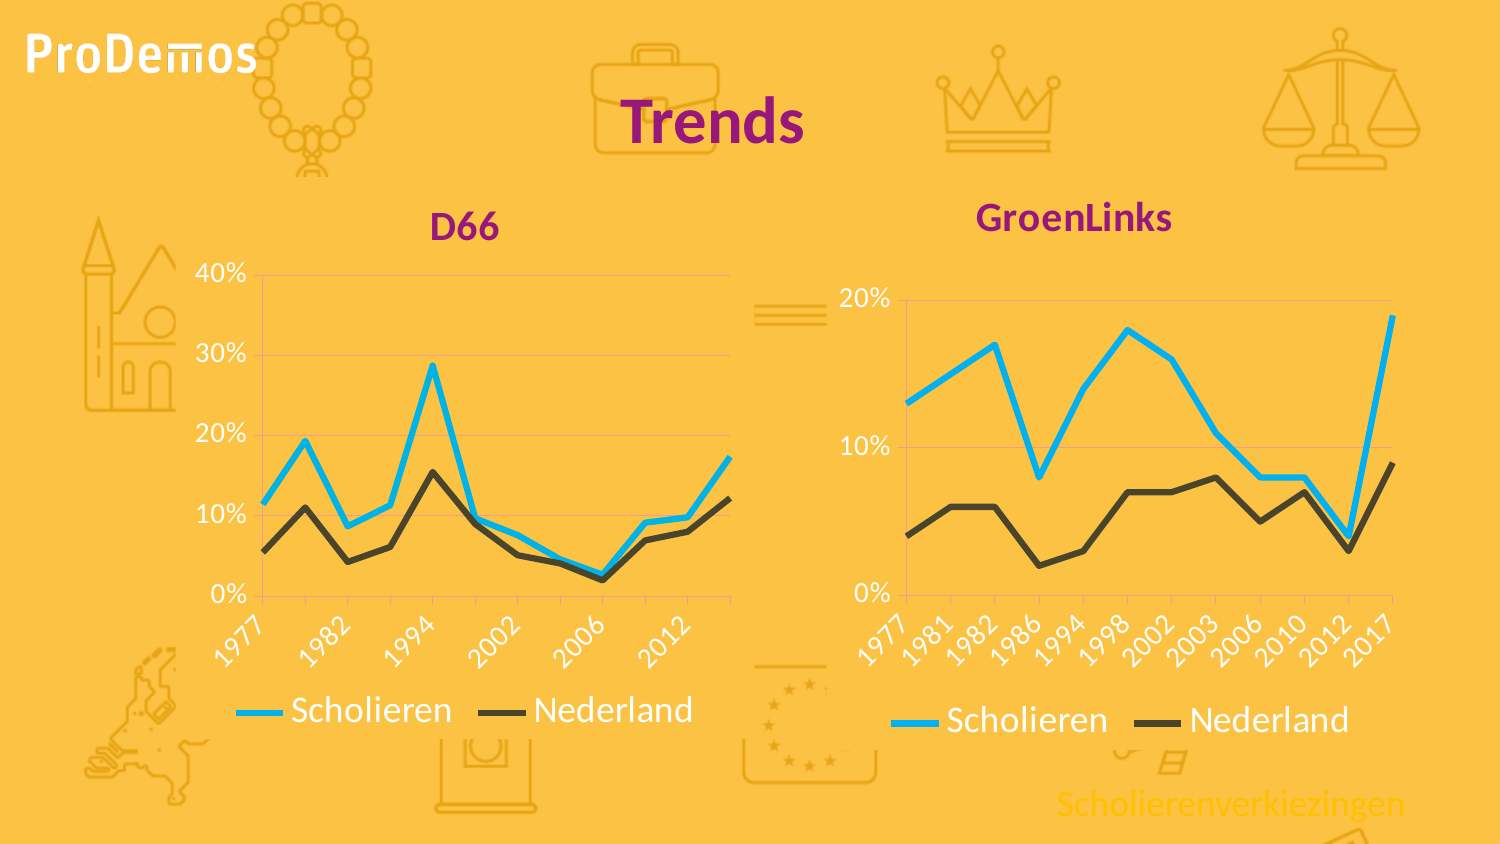

Trends
### Chart: D66
| Category | Scholieren | Nederland |
|---|---|---|
| 1977 | 0.1144 | 0.0544 |
| 1981 | 0.1936 | 0.1106 |
| 1982 | 0.087 | 0.0426 |
| 1986 | 0.1134 | 0.0613 |
| 1994 | 0.2877 | 0.1549 |
| 1998 | 0.097 | 0.0899000000000001 |
| 2002 | 0.076 | 0.051 |
| 2003 | 0.0458 | 0.0407 |
| 2006 | 0.0267 | 0.0196 |
| 2010 | 0.0916 | 0.0695 |
| 2012 | 0.0983 | 0.0803 |
| 2017 | 0.174 | 0.1223 |
### Chart: GroenLinks
| Category | Scholieren | Nederland |
|---|---|---|
| 1977 | 0.13 | 0.04 |
| 1981 | 0.15 | 0.06 |
| 1982 | 0.17 | 0.06 |
| 1986 | 0.08 | 0.02 |
| 1994 | 0.14 | 0.03 |
| 1998 | 0.18 | 0.07 |
| 2002 | 0.16 | 0.07 |
| 2003 | 0.11 | 0.08 |
| 2006 | 0.08 | 0.05 |
| 2010 | 0.08 | 0.07 |
| 2012 | 0.04 | 0.03 |
| 2017 | 0.19 | 0.09 |Scholierenverkiezingen